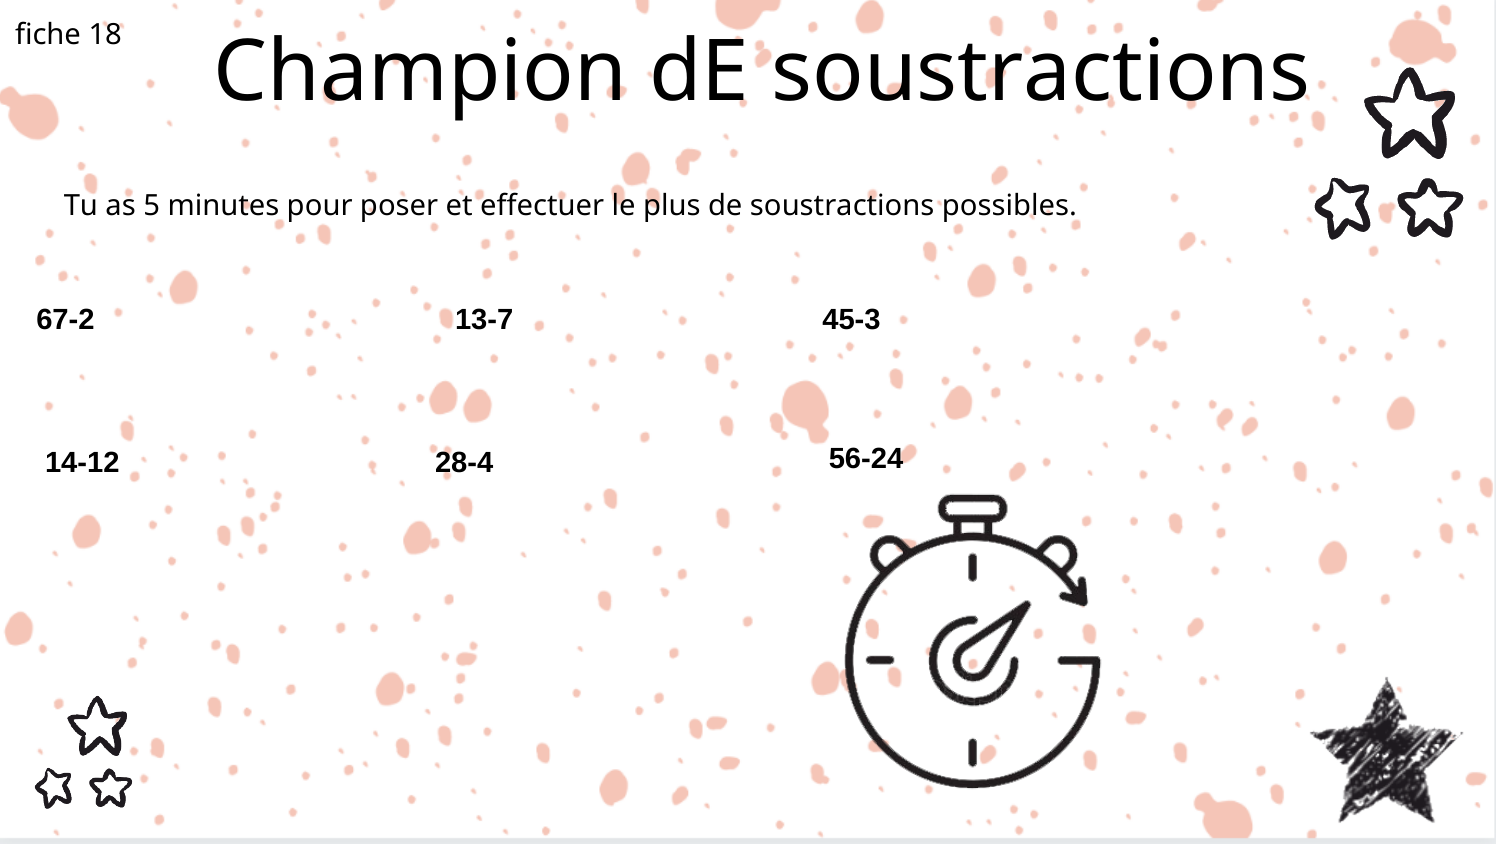

fiche 18
Champion dE soustractions
Tu as 5 minutes pour poser et effectuer le plus de soustractions possibles.
67-2
13-7
45-3
56-24
14-12
28-4